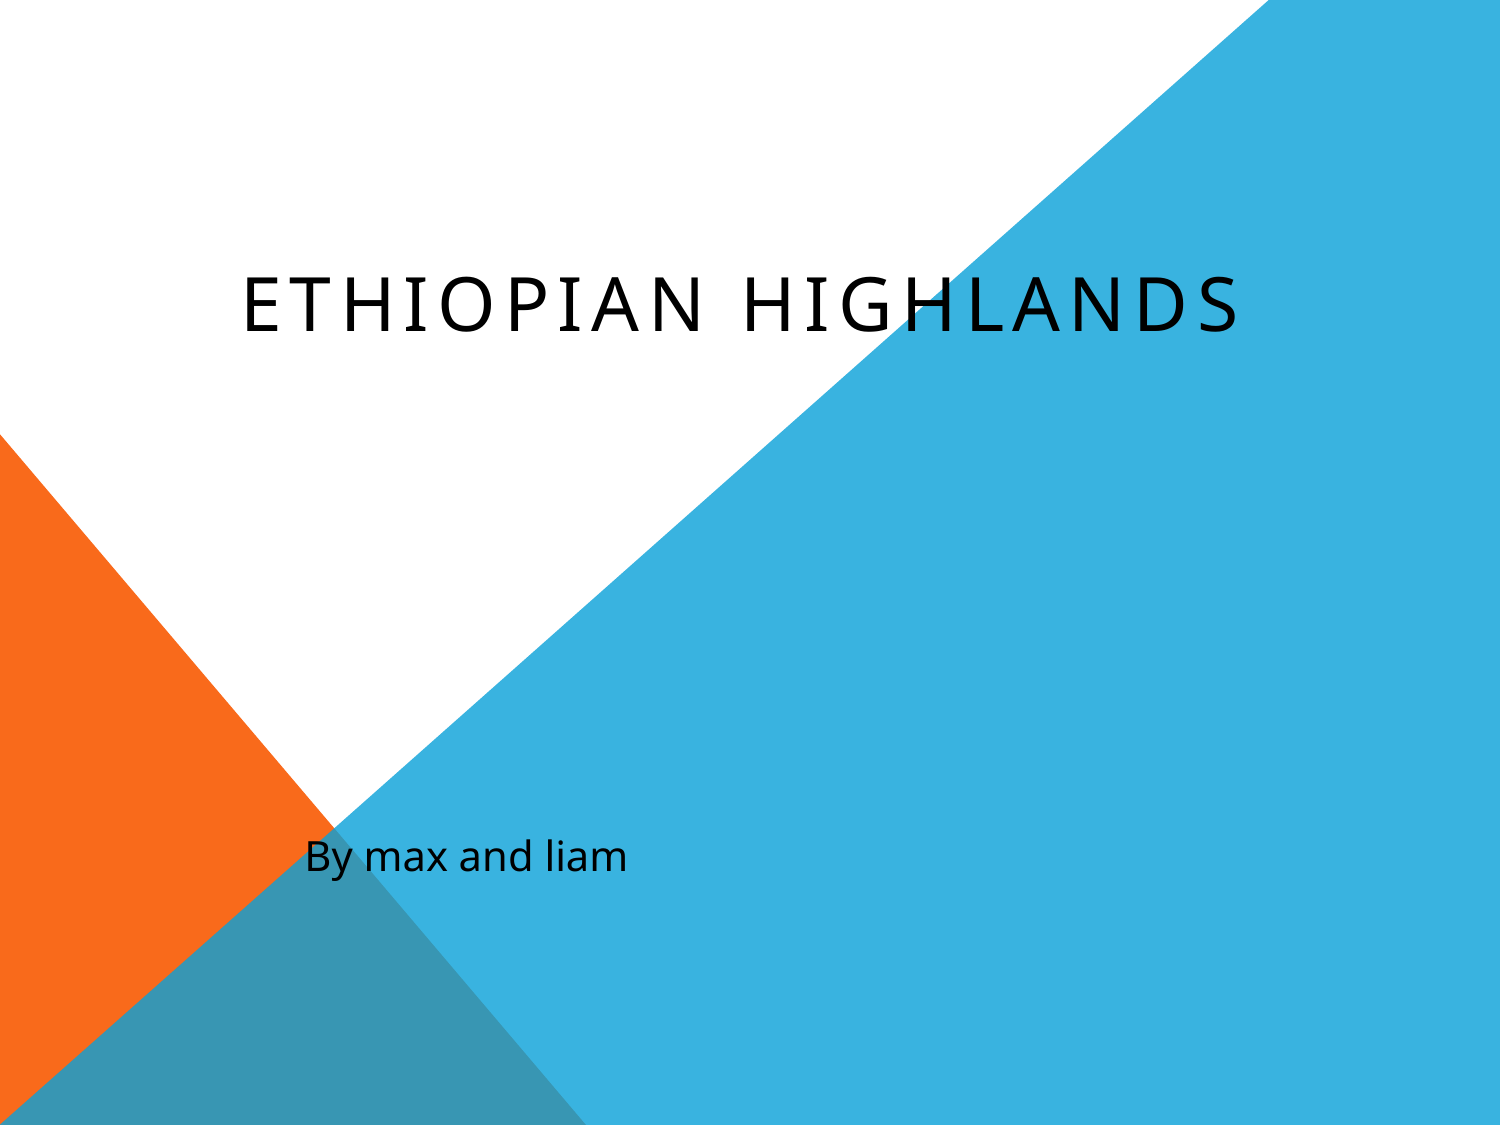

# Ethiopian highlands
By max and liam